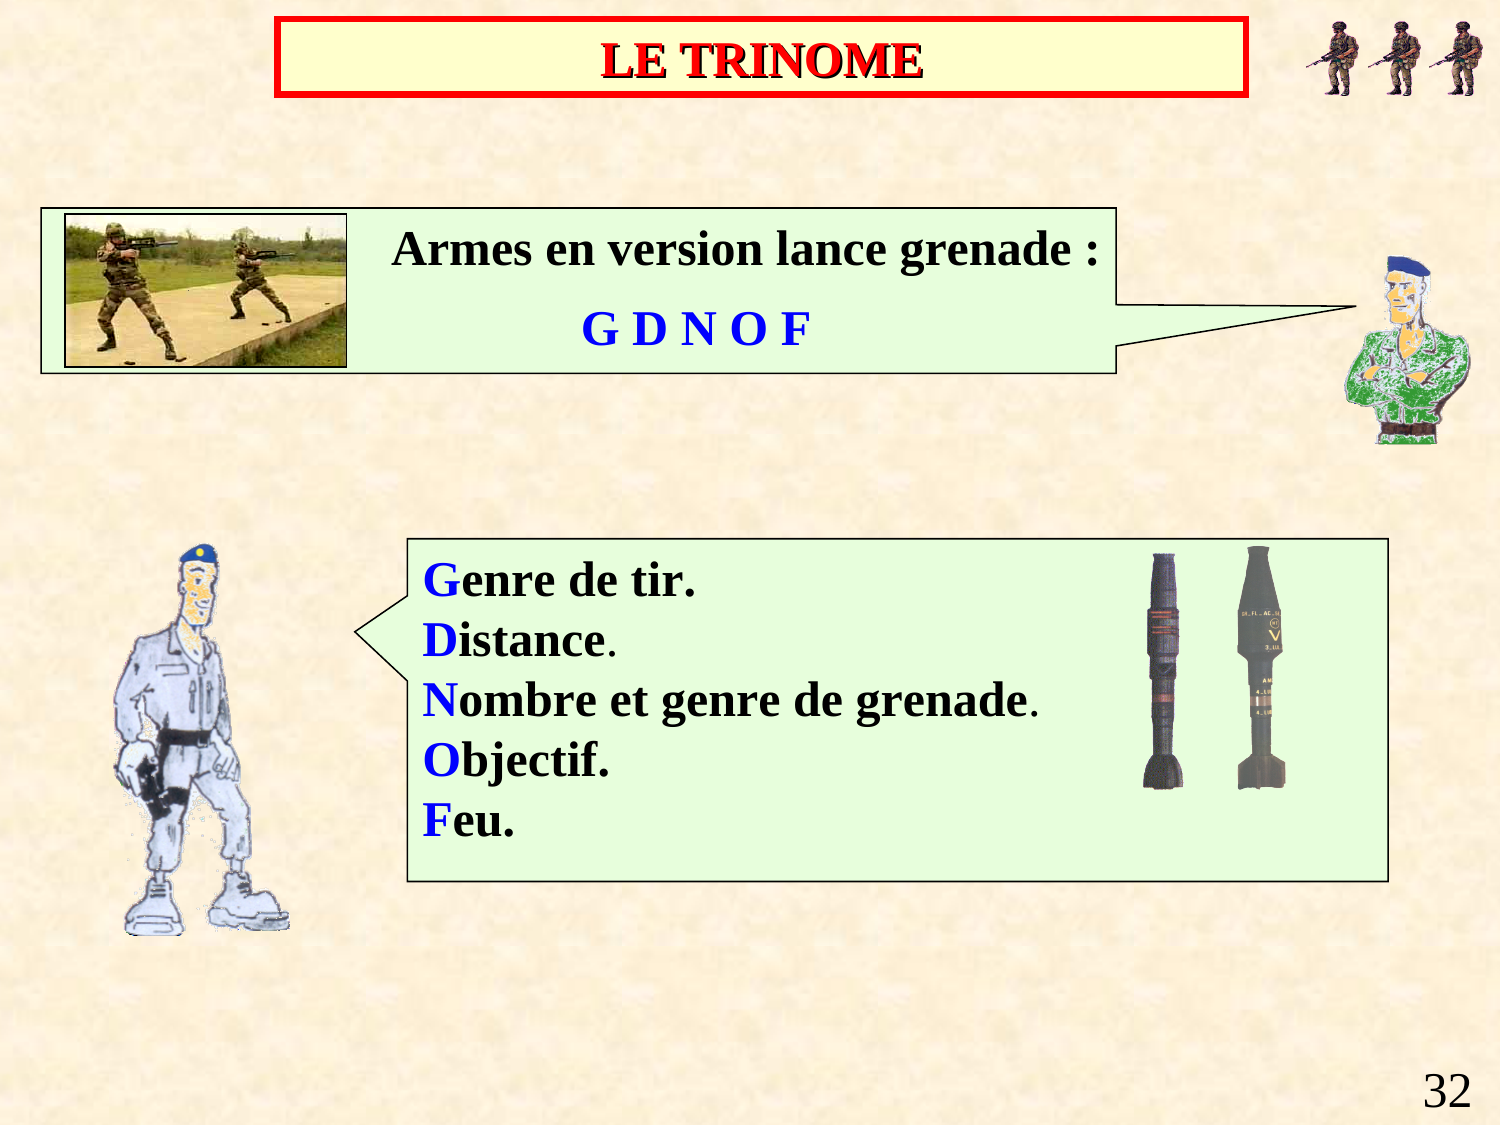

LE TRINOME
 Armes en version lance grenade :
 G D N O F
Genre de tir.
Distance.
Nombre et genre de grenade.
Objectif.
Feu.
32